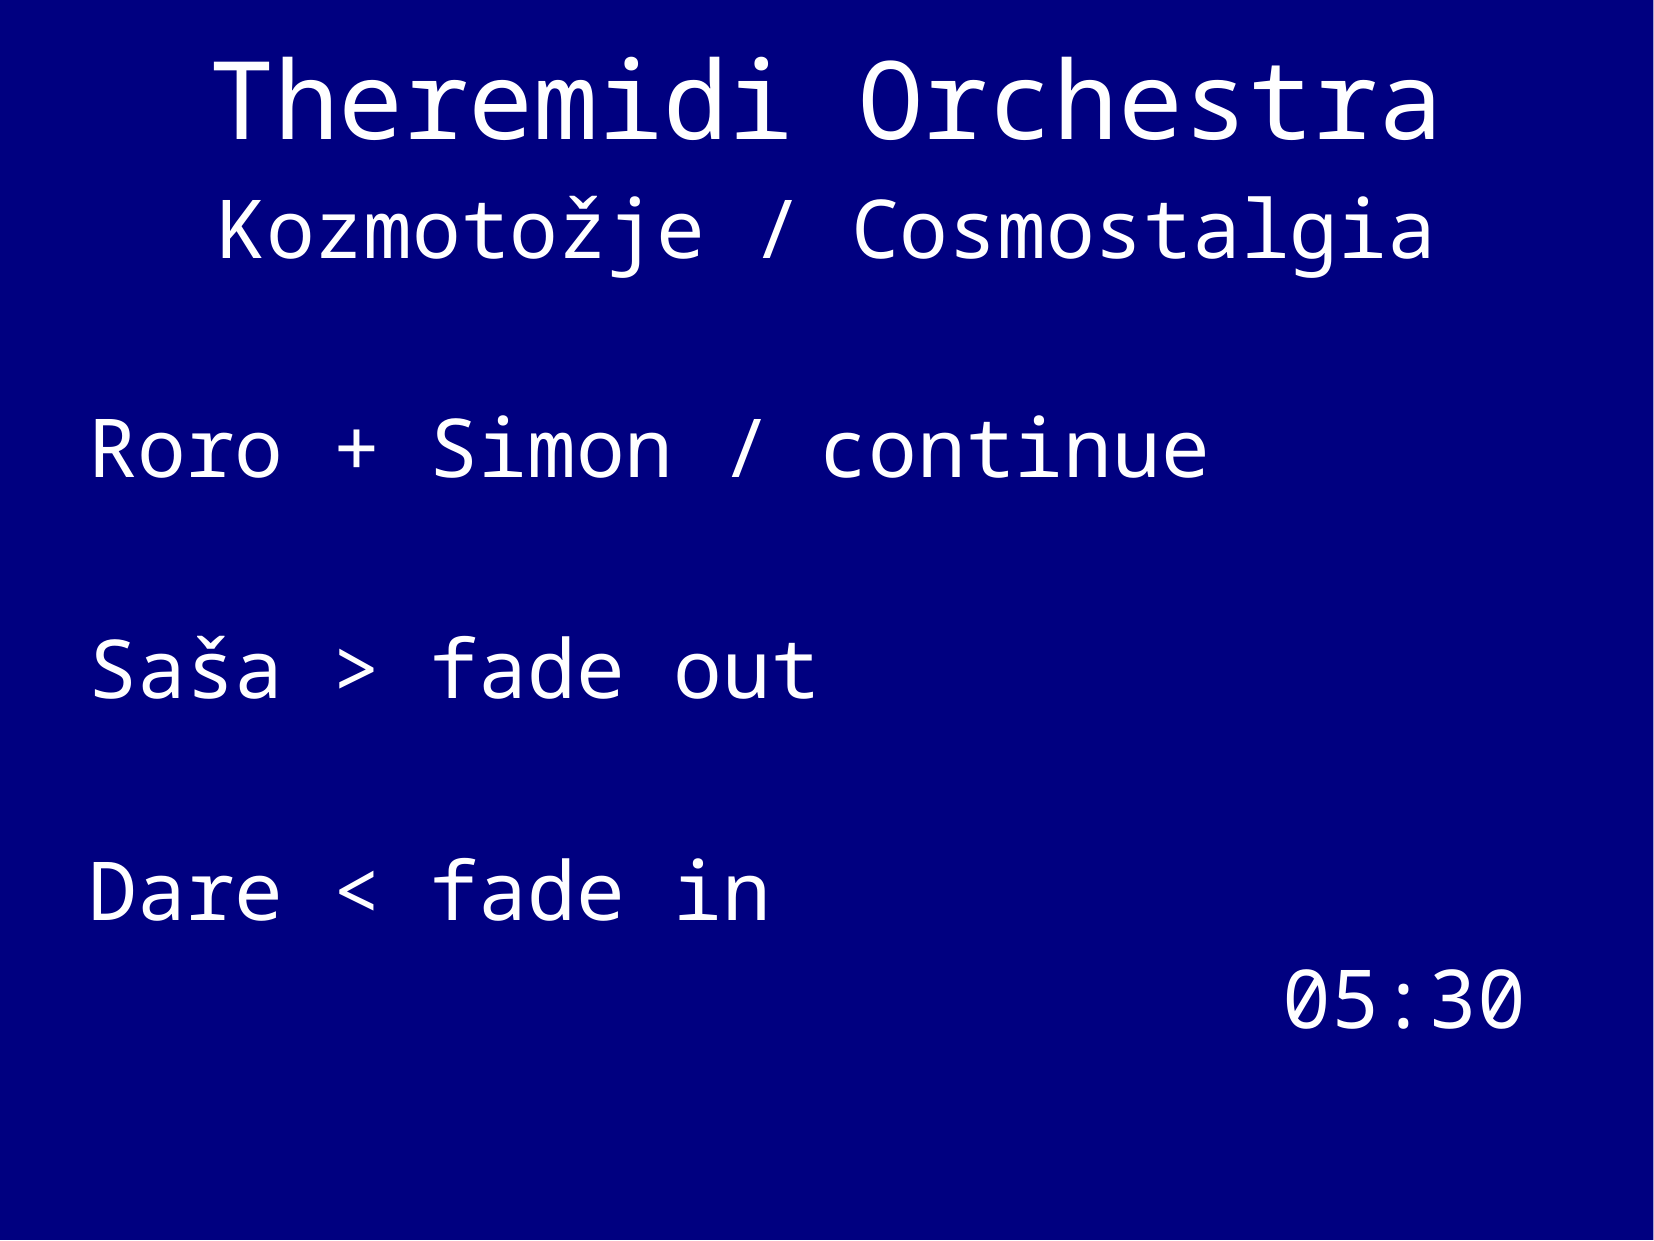

# Theremidi Orchestra Kozmotožje / Cosmostalgia
Roro + Simon / continue
Saša > fade out
Dare < fade in
05:30